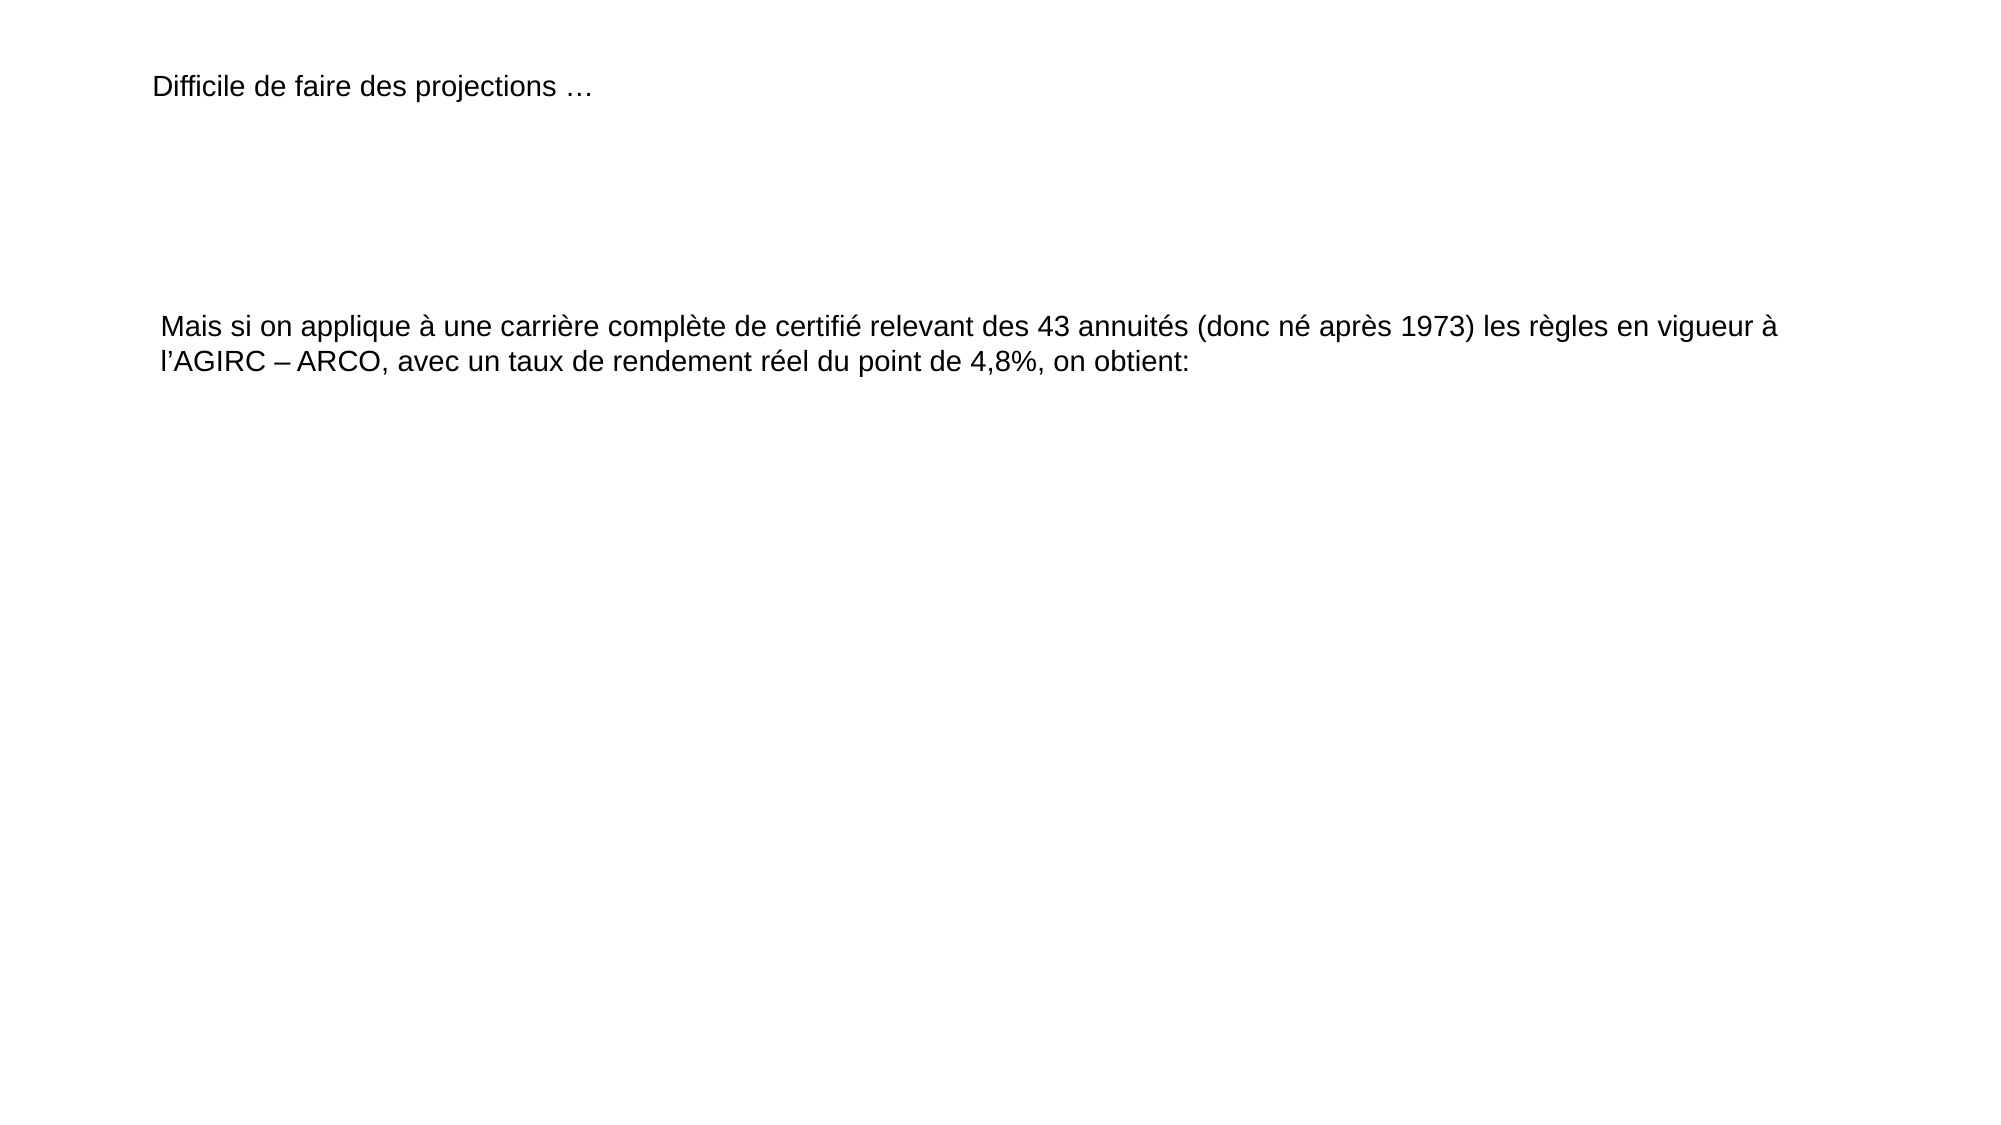

# Difficile de faire des projections …
Mais si on applique à une carrière complète de certifié relevant des 43 annuités (donc né après 1973) les règles en vigueur à l’AGIRC – ARCO, avec un taux de rendement réel du point de 4,8%, on obtient: